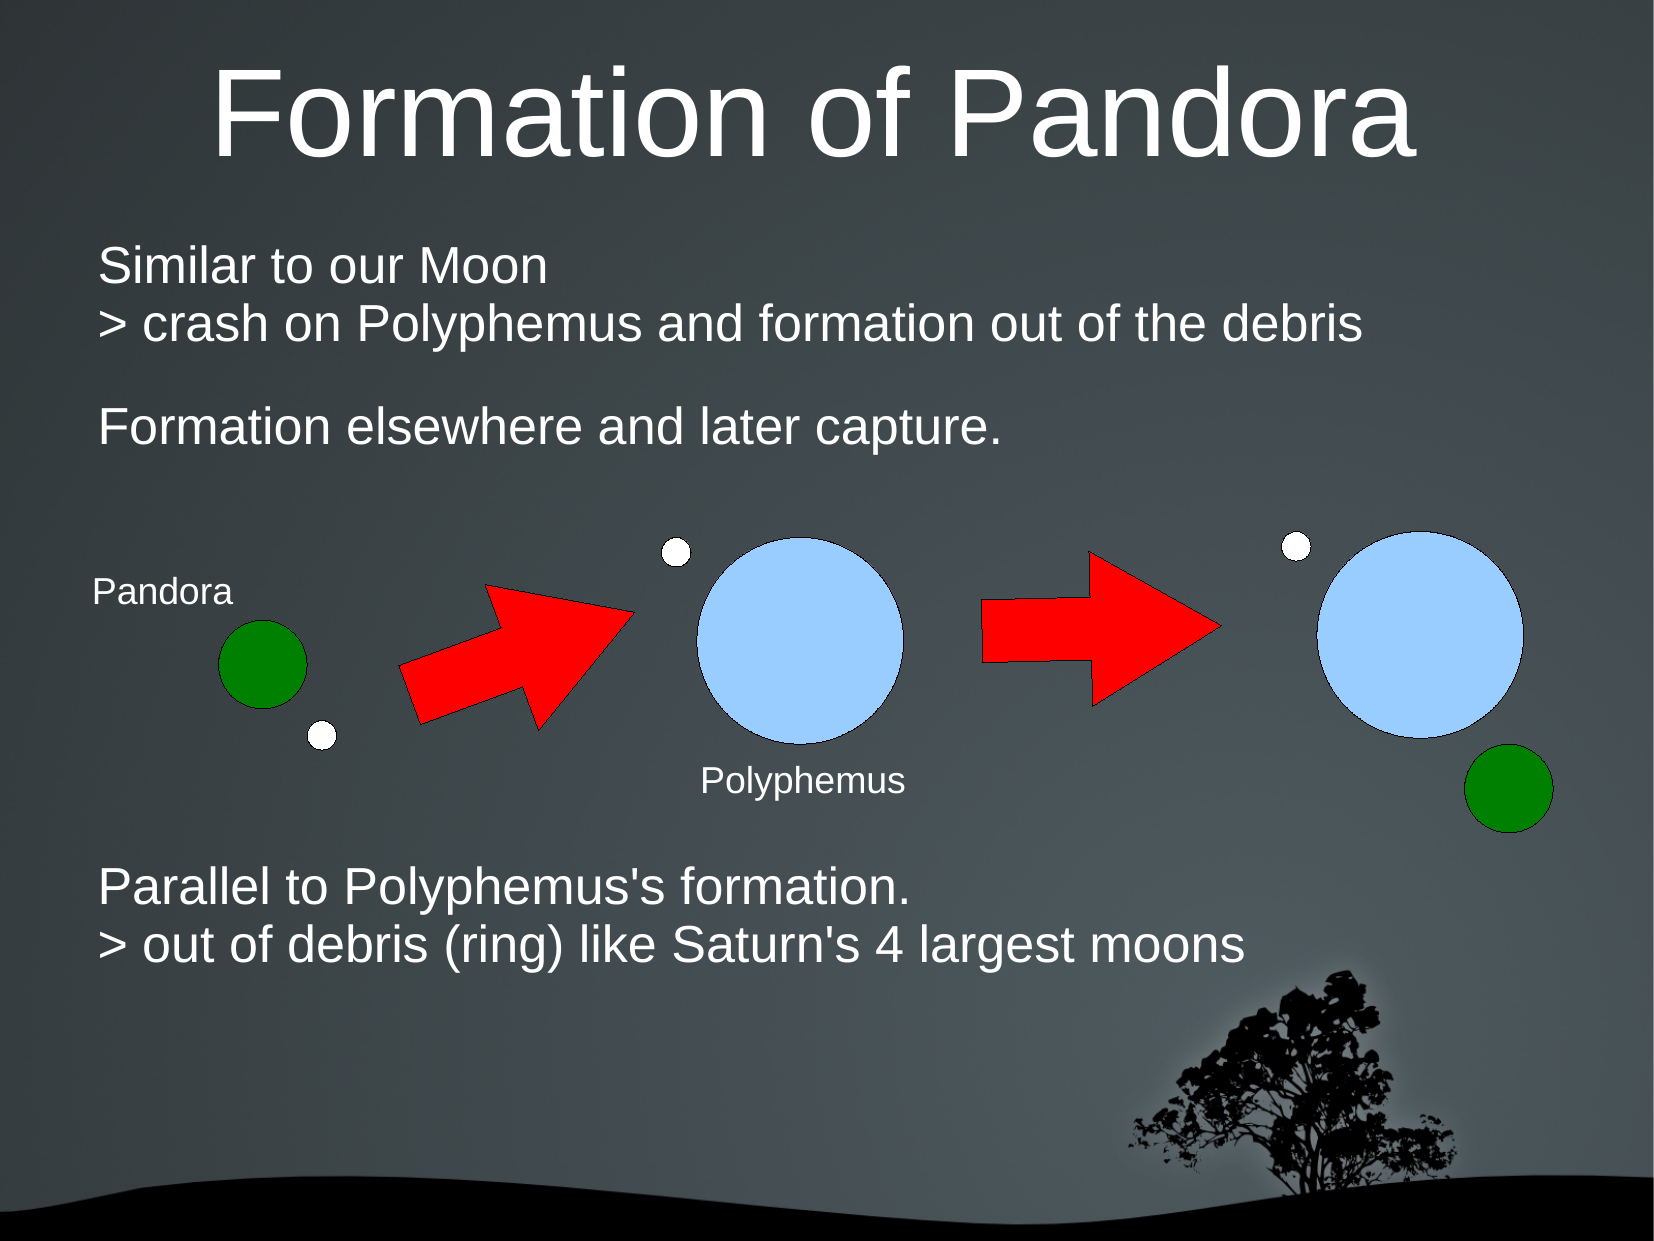

Formation of Pandora
Similar to our Moon
> crash on Polyphemus and formation out of the debris
Formation elsewhere and later capture.
Pandora
Polyphemus
Parallel to Polyphemus's formation.
> out of debris (ring) like Saturn's 4 largest moons